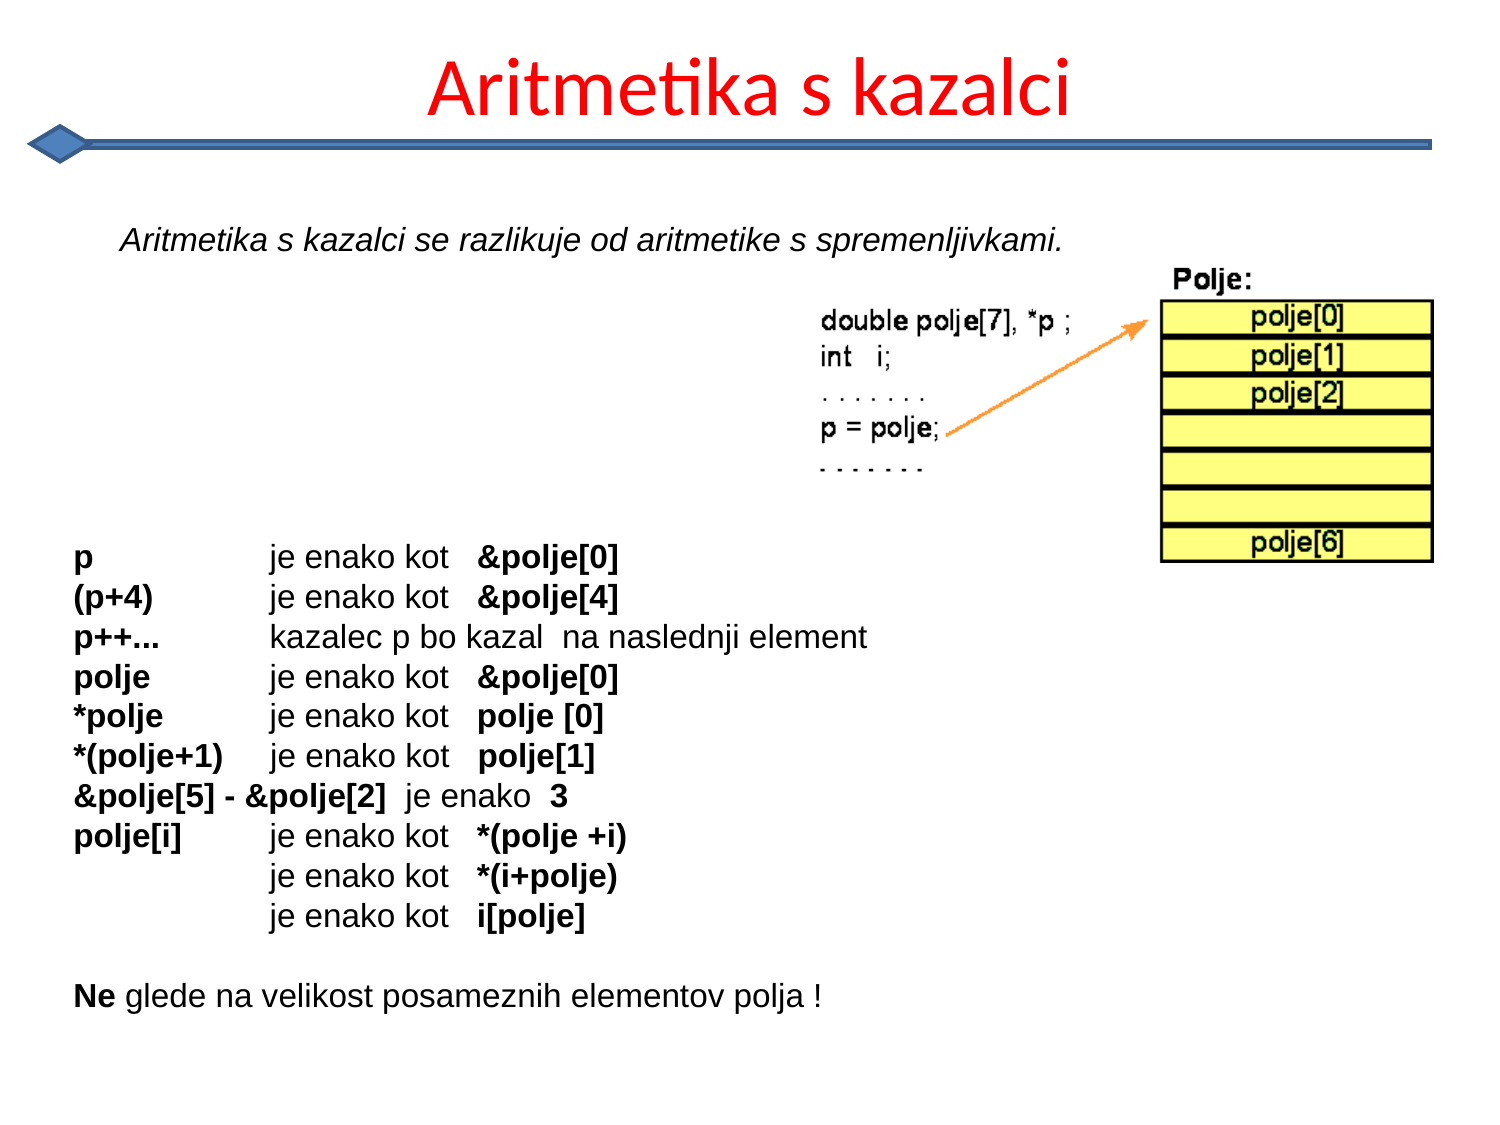

# Aritmetika s kazalci
Aritmetika s kazalci se razlikuje od aritmetike s spremenljivkami.
p          	 je enako kot   &polje[0]
(p+4)     	 je enako kot   &polje[4]
p++...     	 kazalec p bo kazal  na naslednji element
polje      	 je enako kot   &polje[0]
*polje     	 je enako kot   polje [0]
*(polje+1) je enako kot   polje[1]
&polje[5] - &polje[2]  je enako  3
polje[i]   	 je enako kot   *(polje +i)
	 je enako kot   *(i+polje)
	 je enako kot   i[polje]
Ne glede na velikost posameznih elementov polja !